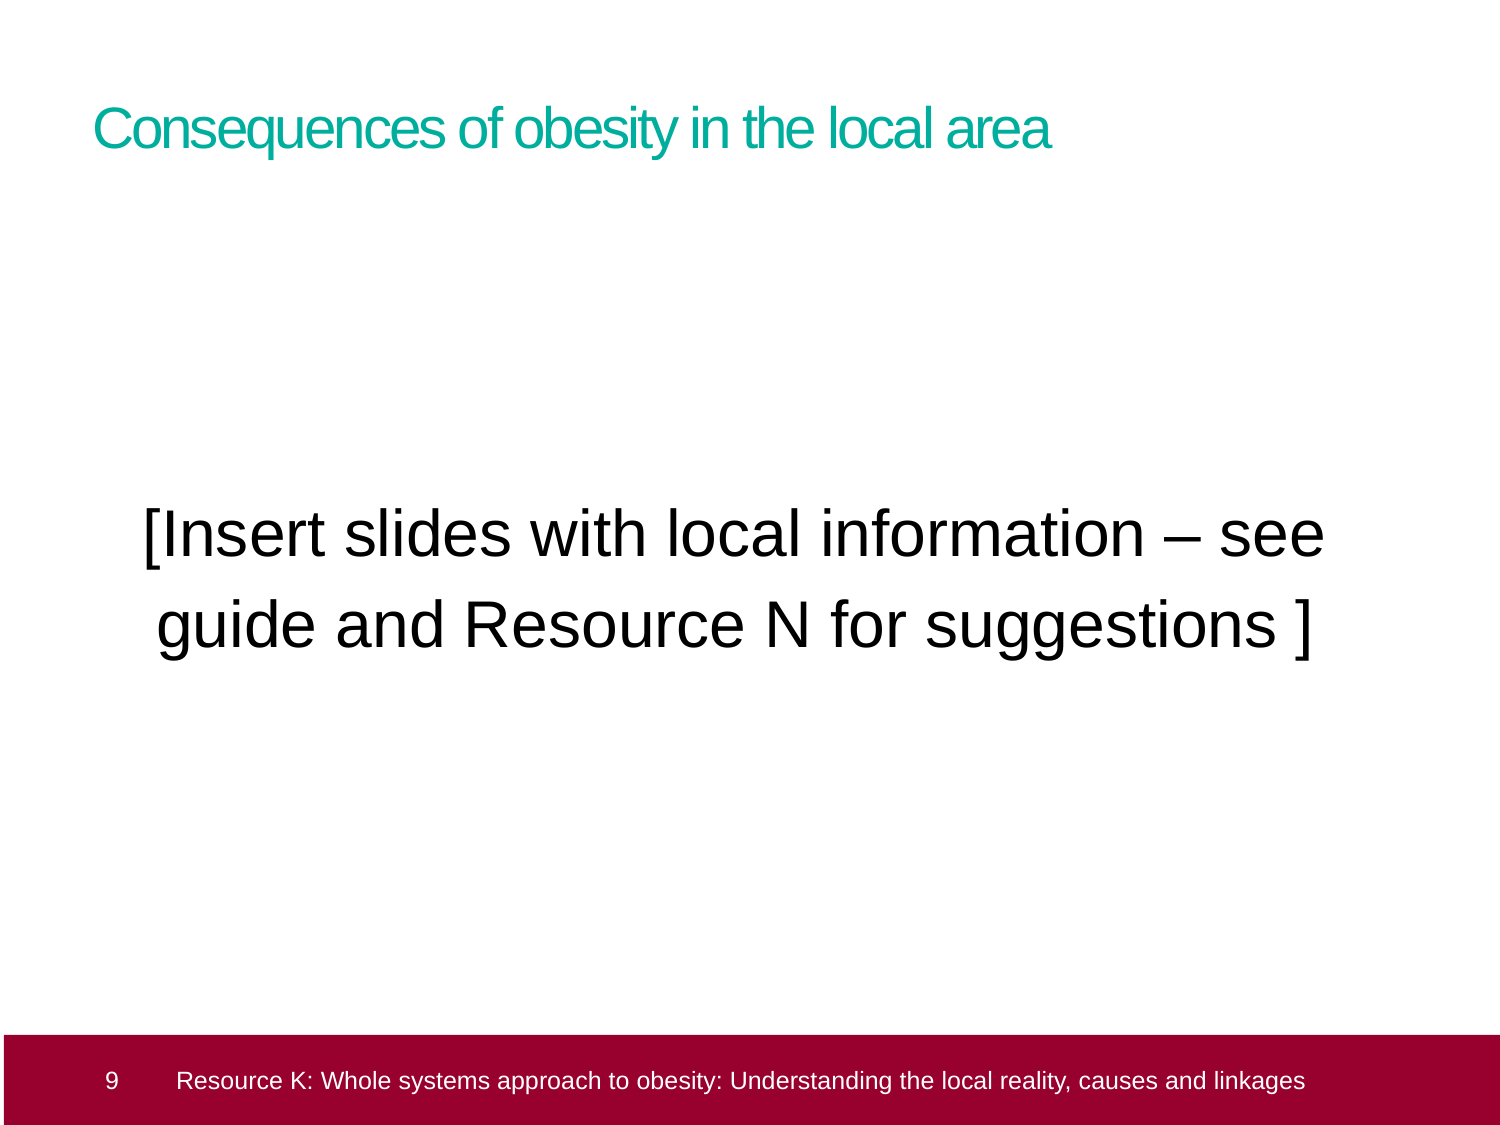

Consequences of obesity in the local area
# [Insert slides with local information – see guide and Resource N for suggestions ]
 8
Resource K: Whole systems approach to obesity: Understanding the local reality, causes and linkages